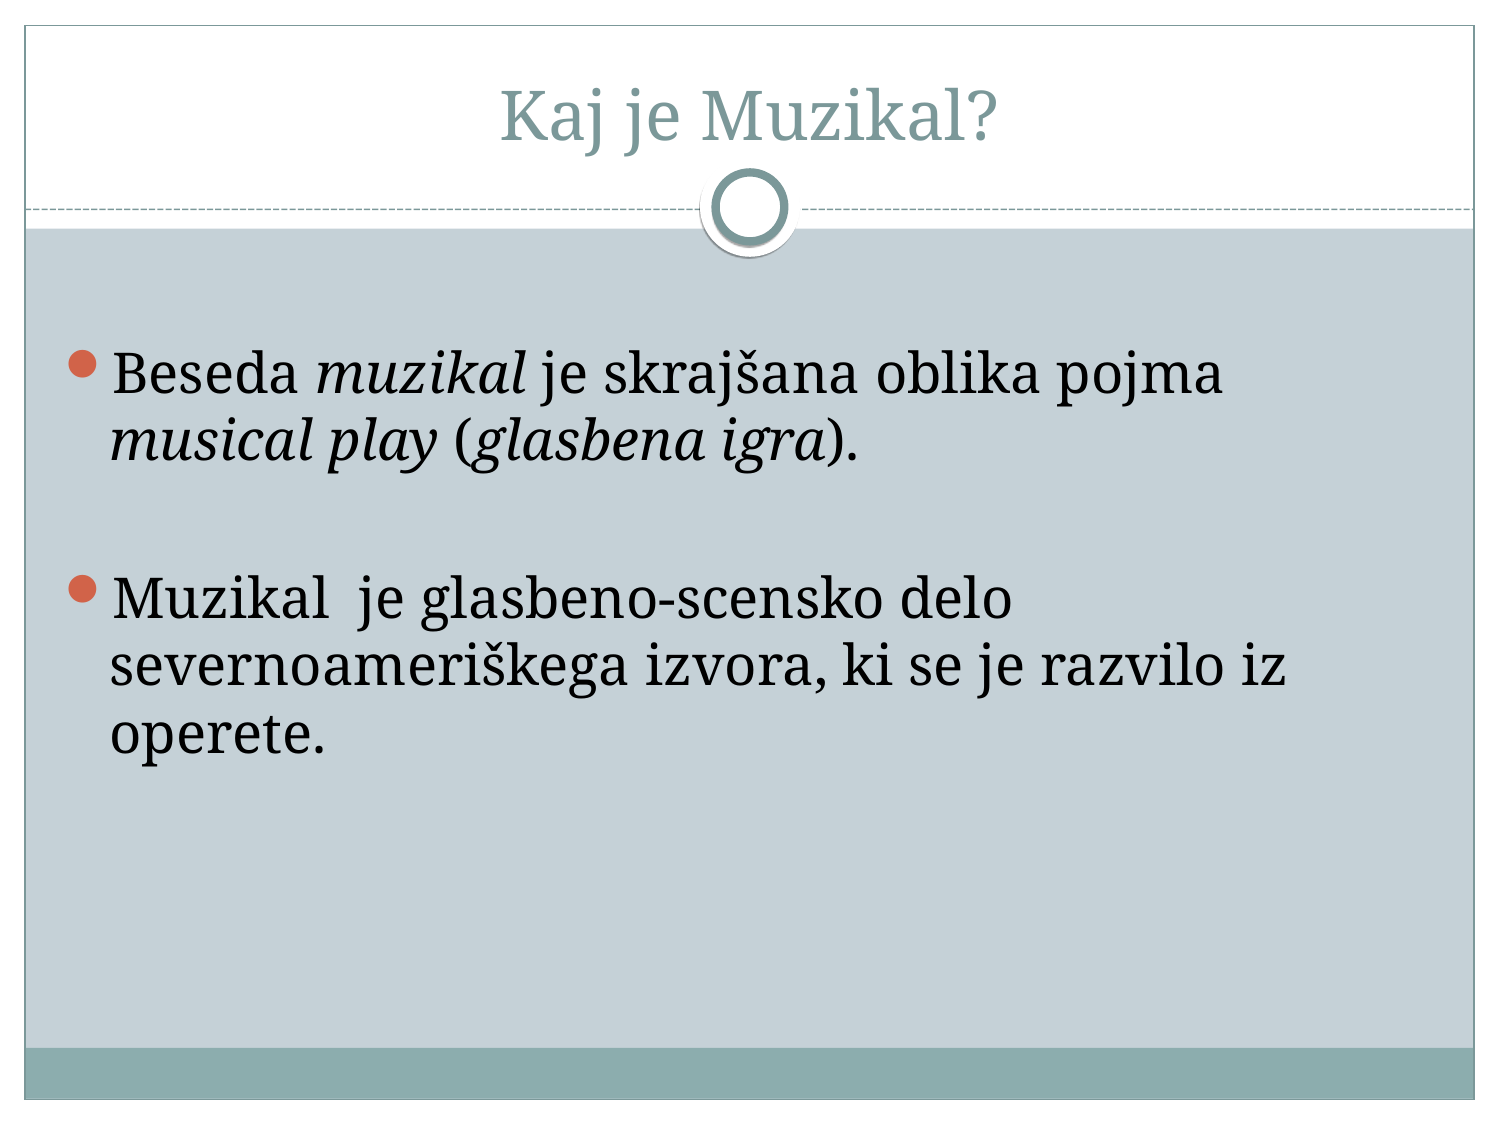

# Kaj je Muzikal?
Beseda muzikal je skrajšana oblika pojma musical play (glasbena igra).
Muzikal je glasbeno-scensko delo severnoameriškega izvora, ki se je razvilo iz operete.